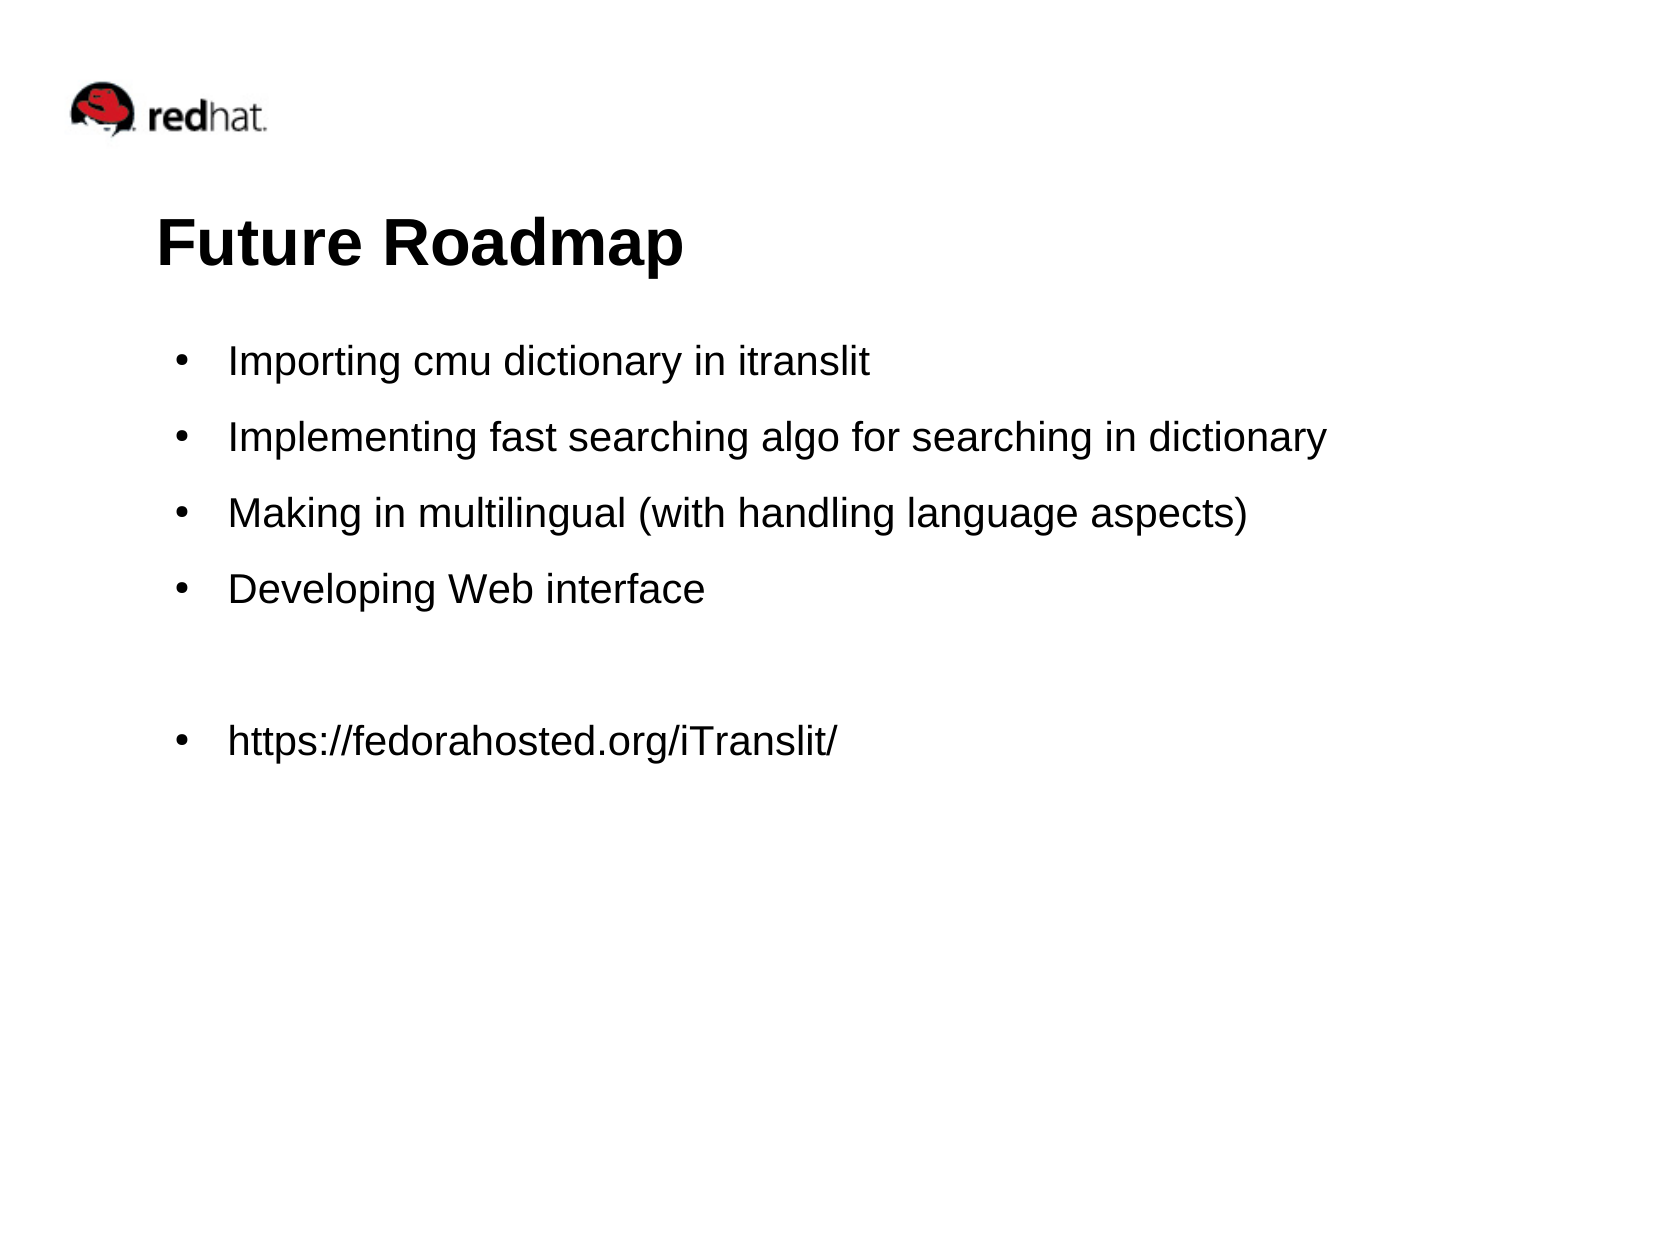

# Future Roadmap
Importing cmu dictionary in itranslit
Implementing fast searching algo for searching in dictionary
Making in multilingual (with handling language aspects)
Developing Web interface
https://fedorahosted.org/iTranslit/